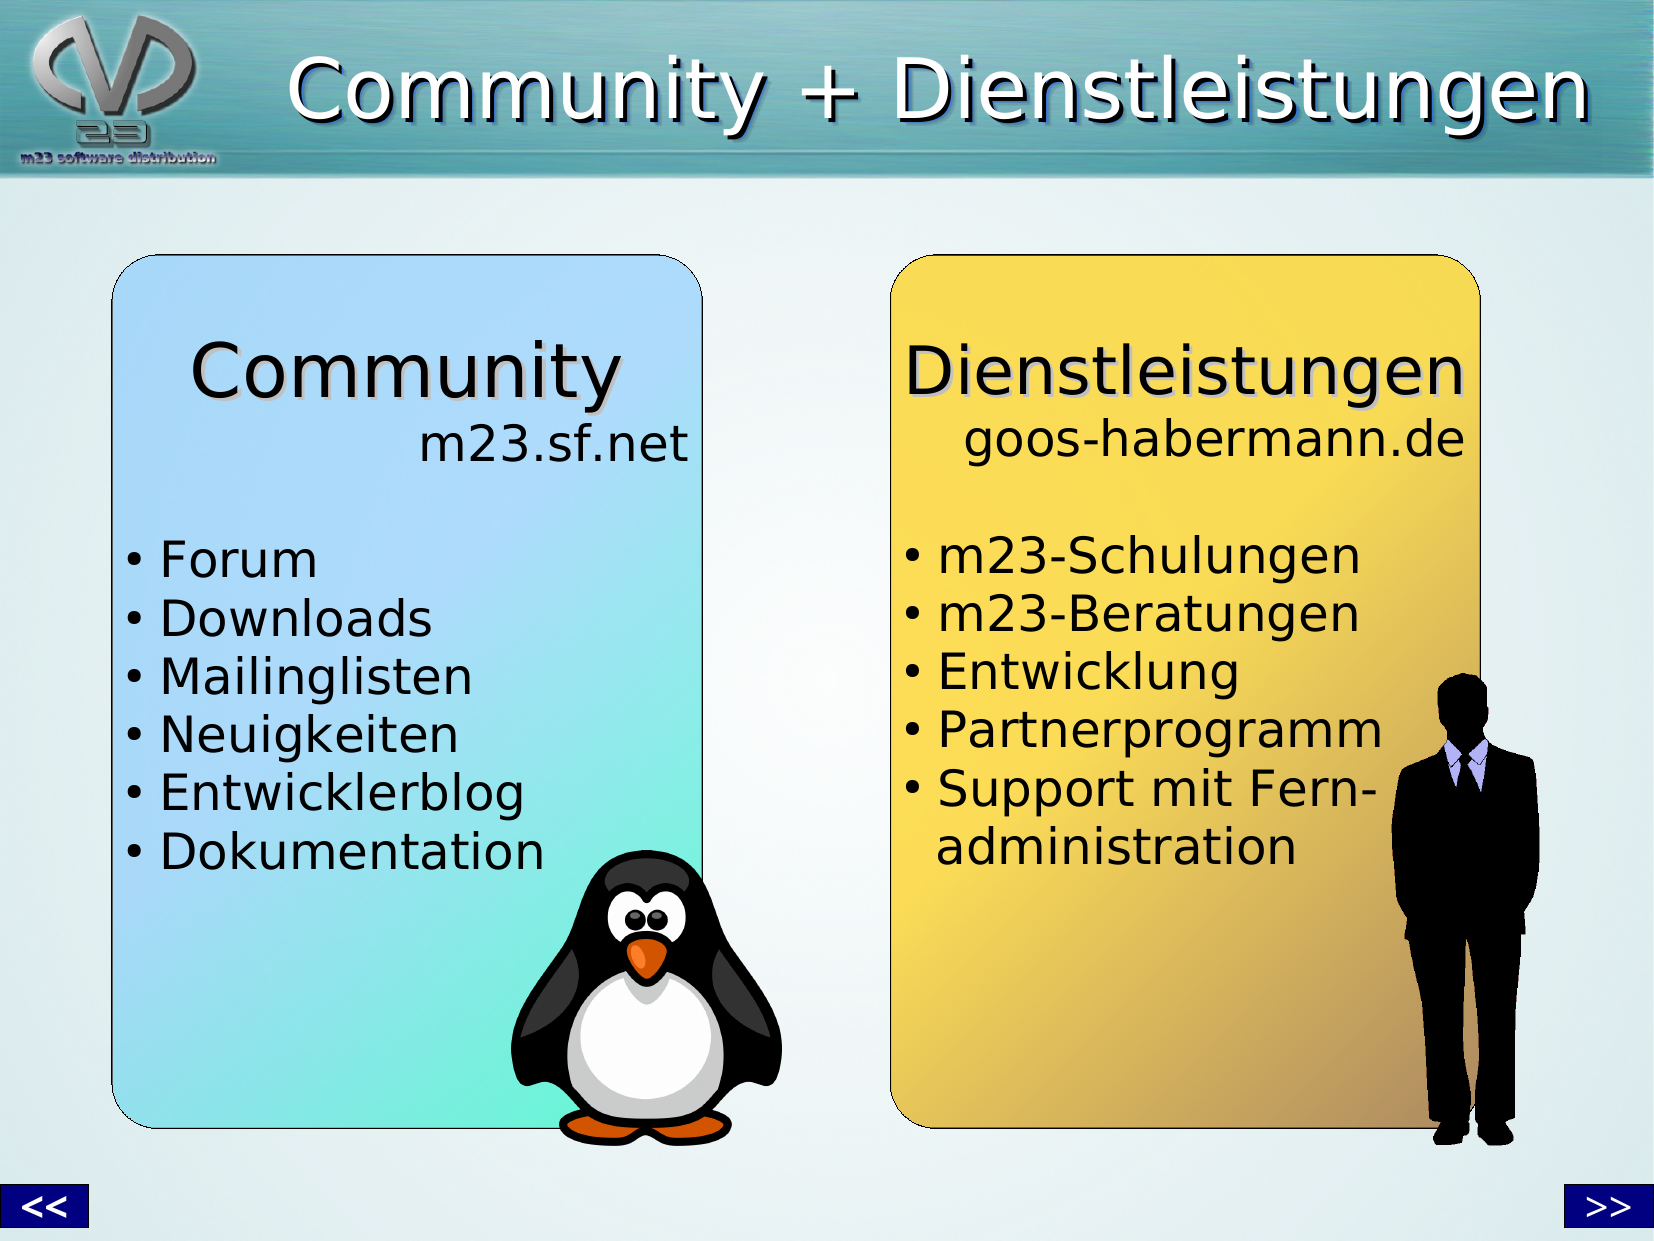

# Community + Dienstleistungen
Dienstleistungen
goos-habermann.de
 m23-Schulungen
 m23-Beratungen
 Entwicklung
 Partnerprogramm
 Support mit Fern-
 administration
Community
m23.sf.net
 Forum
 Downloads
 Mailinglisten
 Neuigkeiten
 Entwicklerblog
 Dokumentation